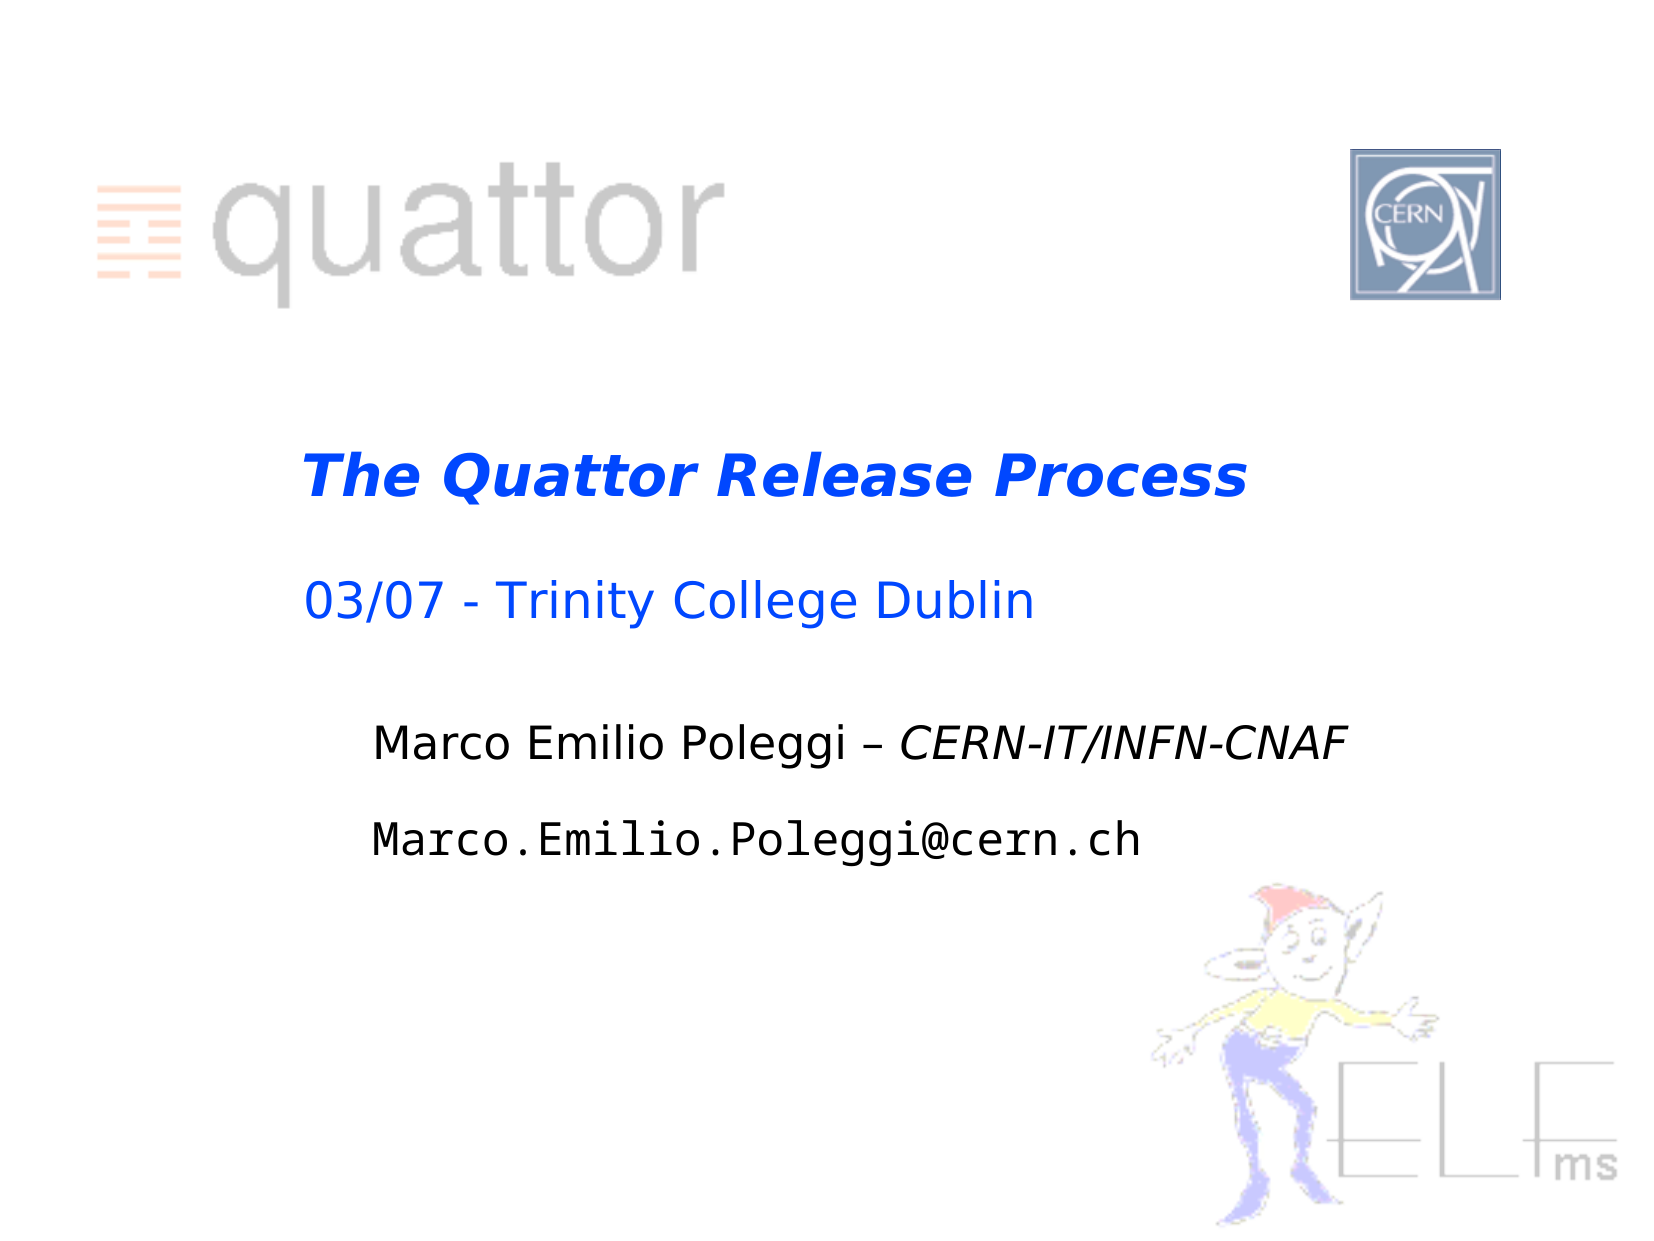

# The Quattor Release Process
03/07 - Trinity College Dublin
Marco Emilio Poleggi – CERN-IT/INFN-CNAF
Marco.Emilio.Poleggi@cern.ch